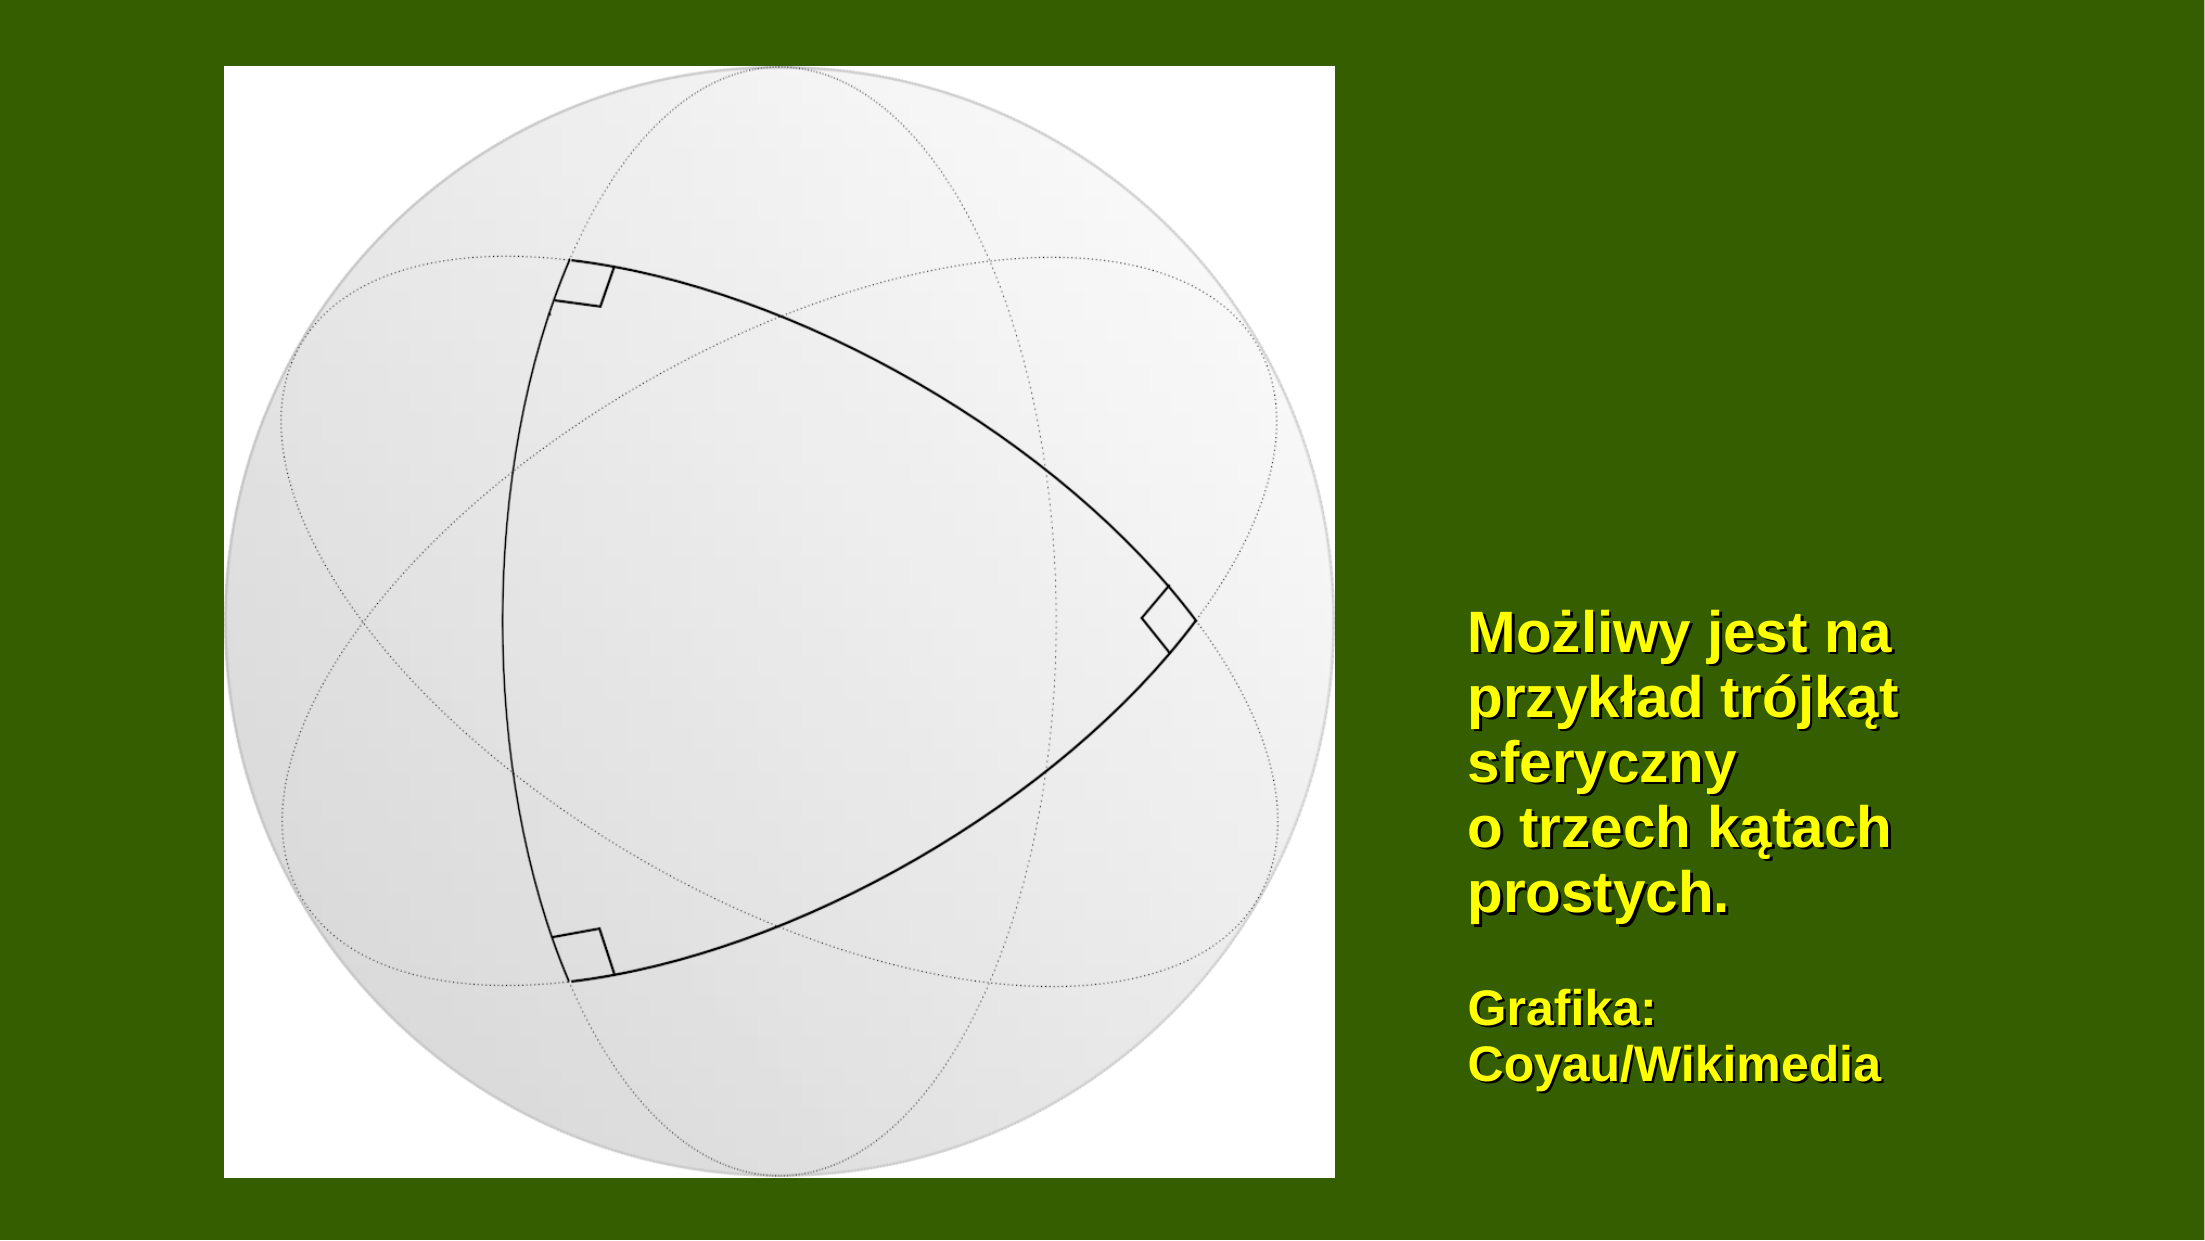

Możliwy jest na przykład trójkąt sferyczny o trzech kątach prostych.
Grafika: Coyau/Wikimedia